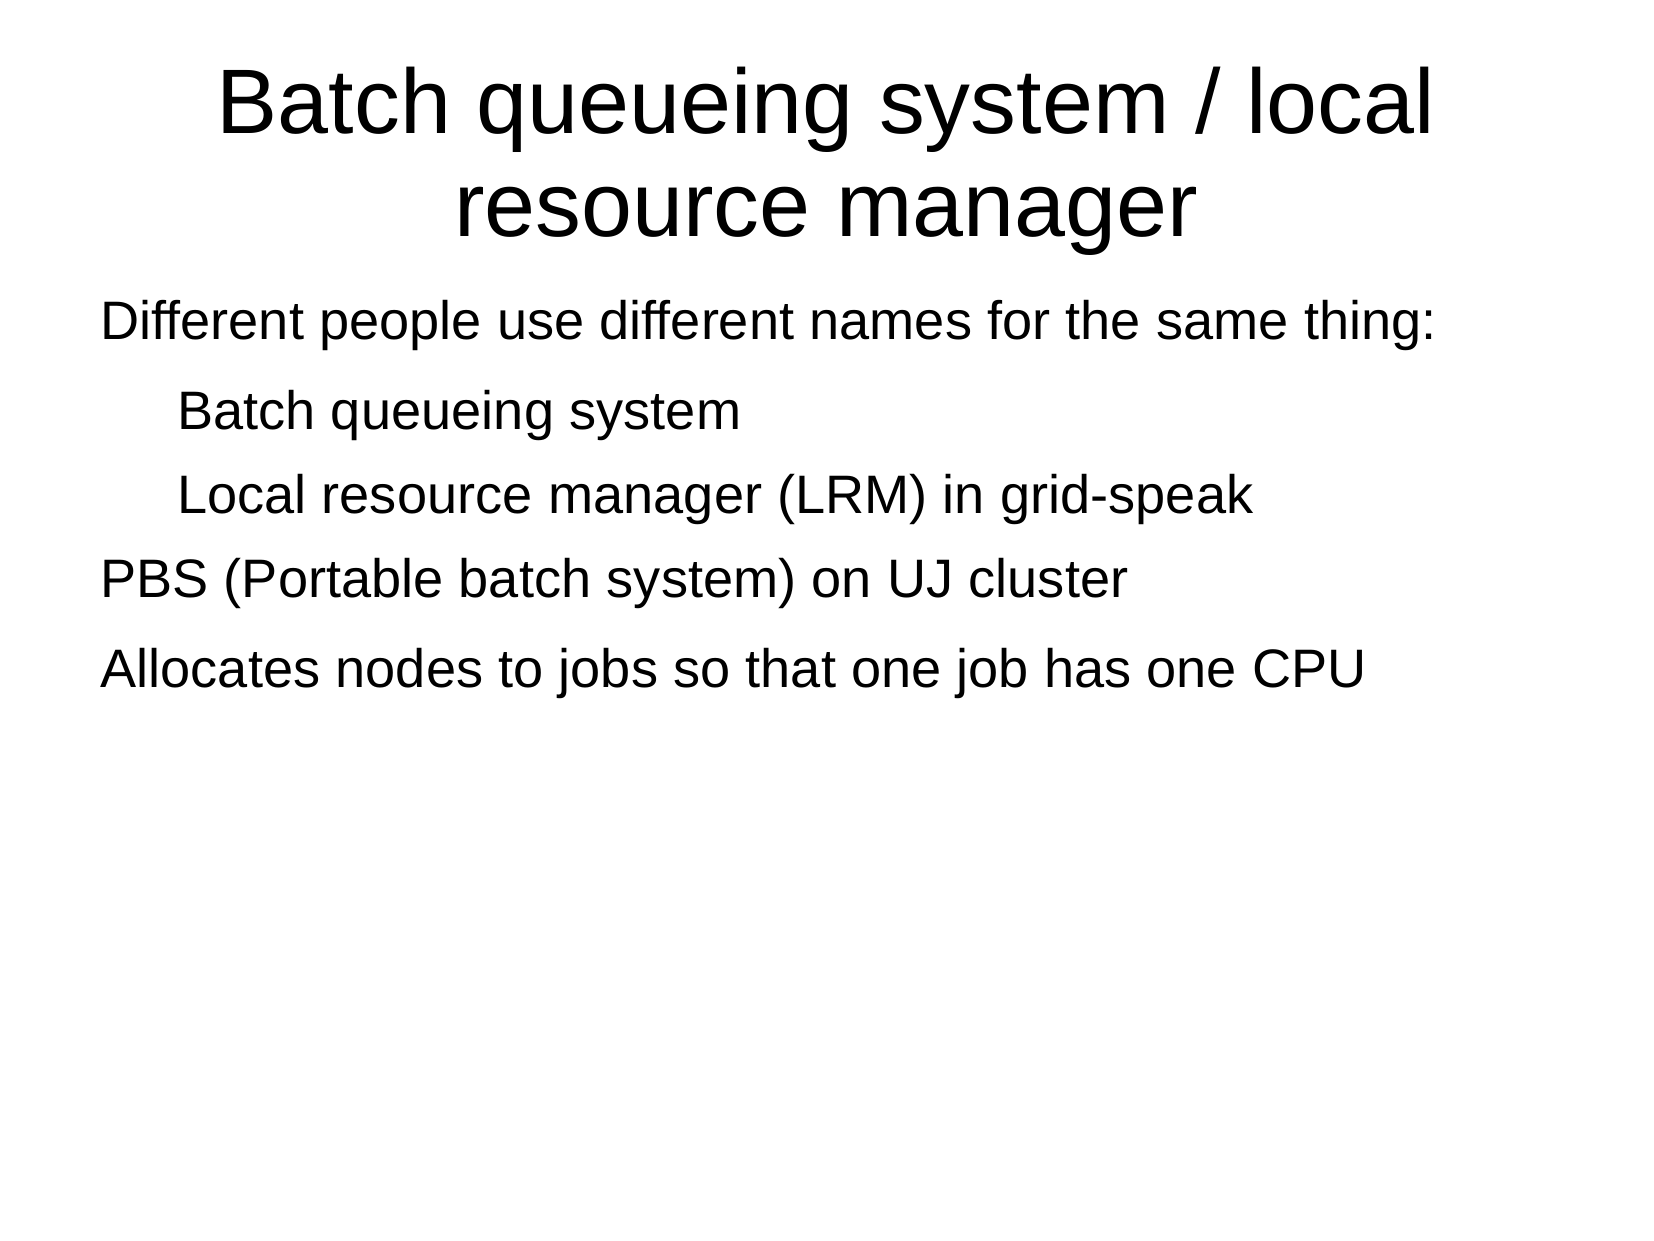

# Batch queueing system / local resource manager
Different people use different names for the same thing:
Batch queueing system
Local resource manager (LRM) in grid-speak
PBS (Portable batch system) on UJ cluster
Allocates nodes to jobs so that one job has one CPU